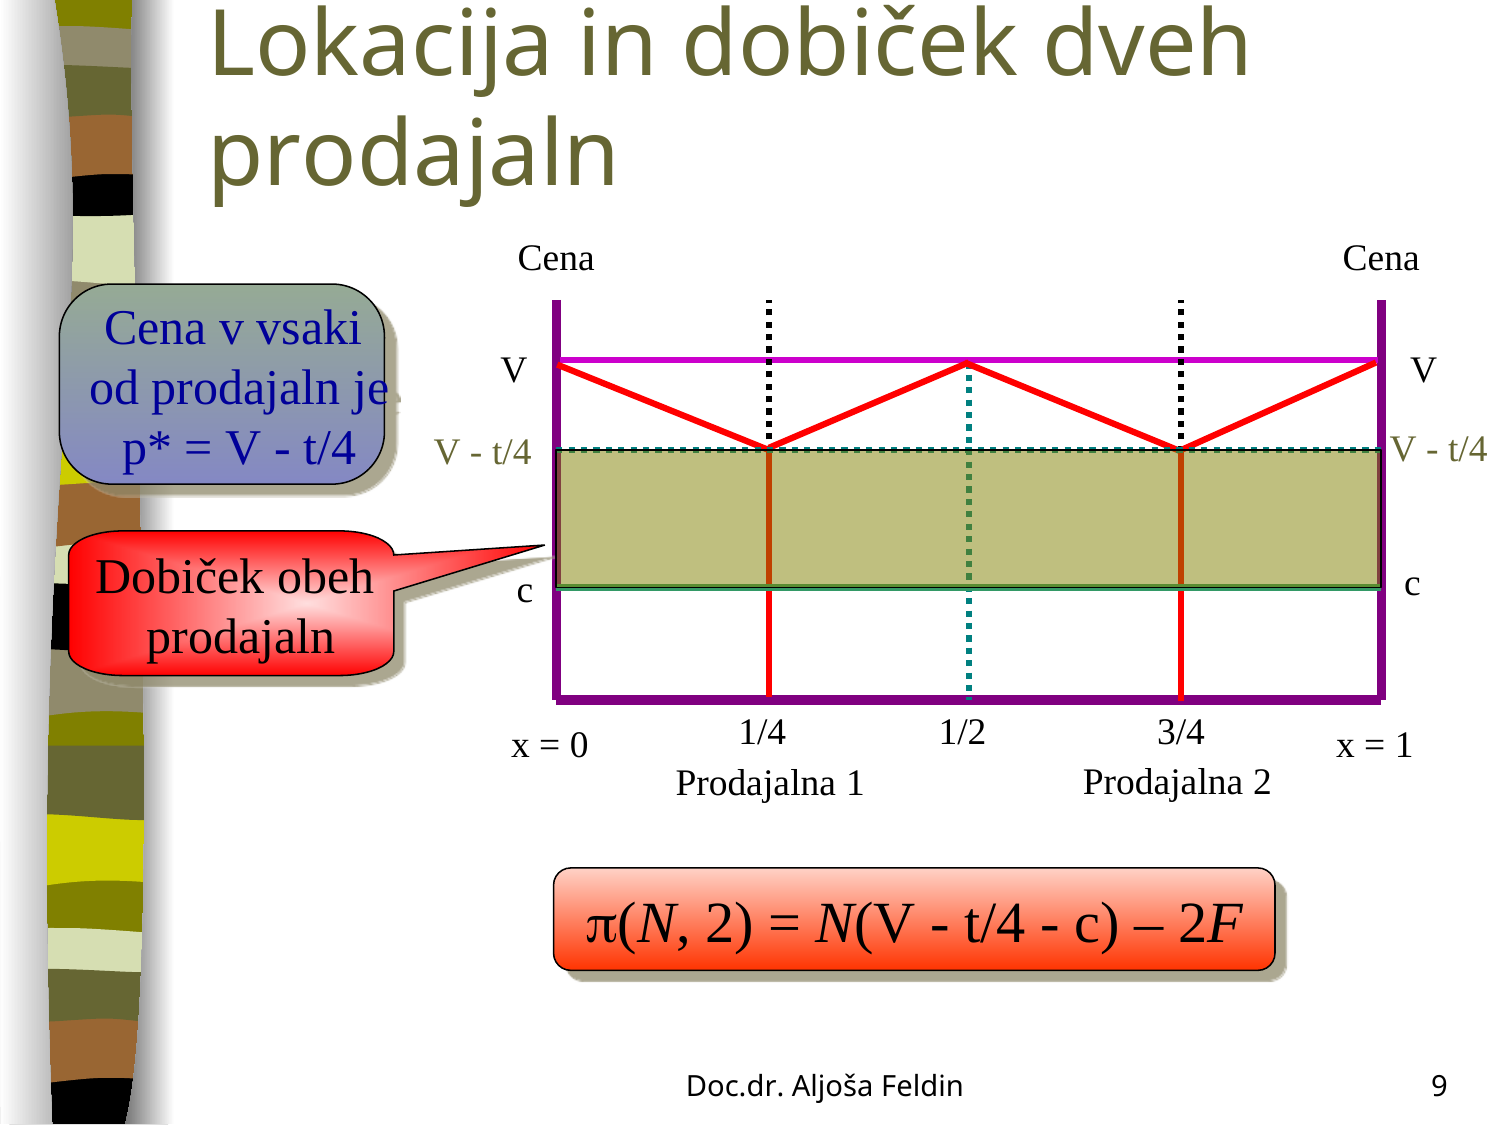

# Lokacija in dobiček dveh prodajaln
Cena
Cena
Cena v vsaki
od prodajaln je
p* = V - t/4
V
V
V - t/4
V - t/4
Dobiček obeh
prodajaln
c
c
1/4
1/2
3/4
x = 0
x = 1
Prodajalna 2
Prodajalna 1
(N, 2) = N(V - t/4 - c) – 2F
Doc.dr. Aljoša Feldin